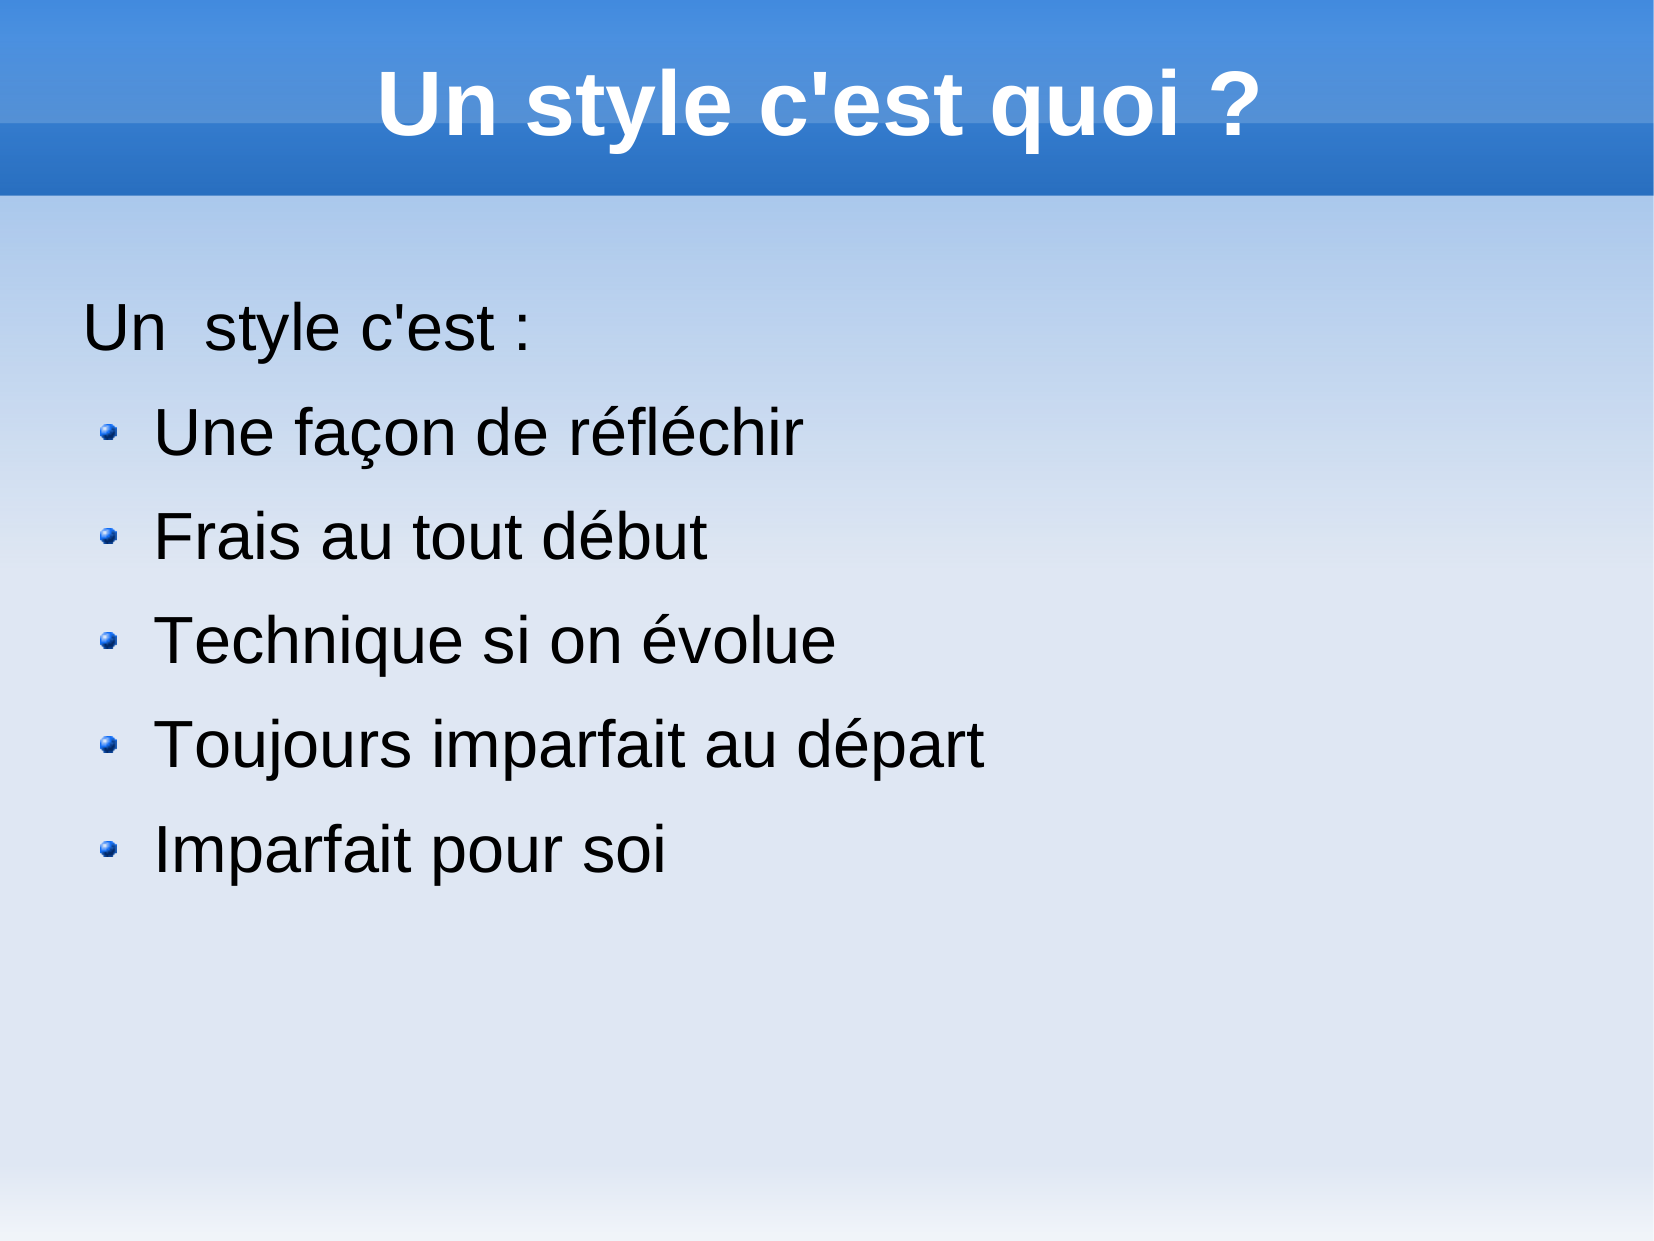

# Un style c'est quoi ?
Un style c'est :
Une façon de réfléchir
Frais au tout début
Technique si on évolue
Toujours imparfait au départ
Imparfait pour soi